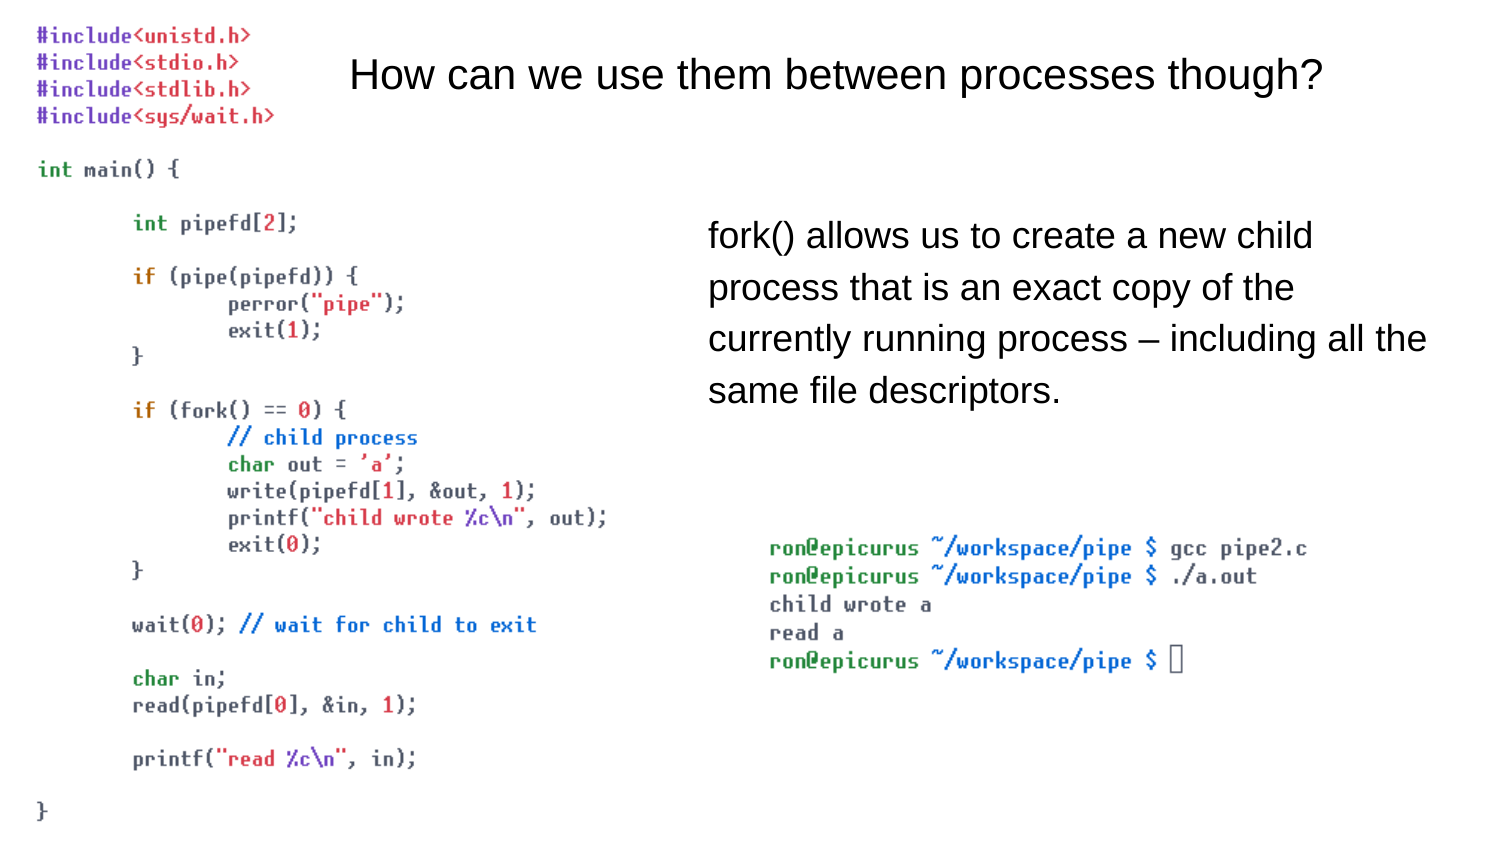

How can we use them between processes though?
# fork() allows us to create a new child process that is an exact copy of the currently running process – including all the same file descriptors.